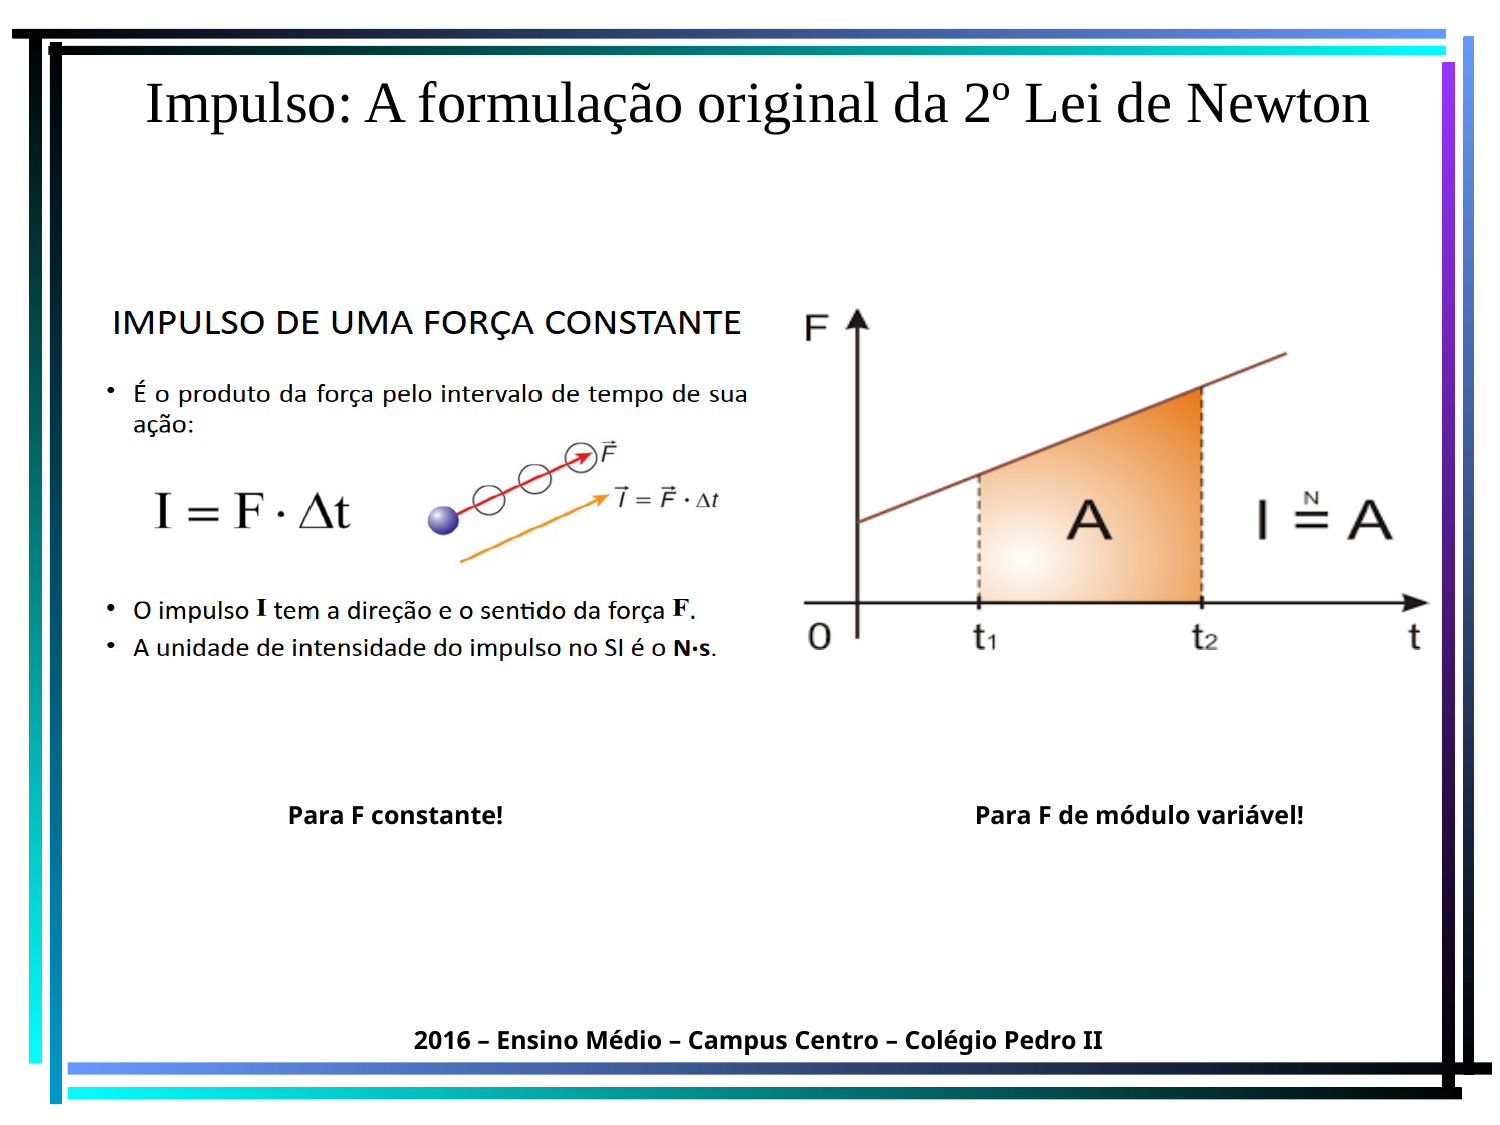

# Impulso: A formulação original da 2º Lei de Newton
Para F constante!
Para F de módulo variável!
2016 – Ensino Médio – Campus Centro – Colégio Pedro II